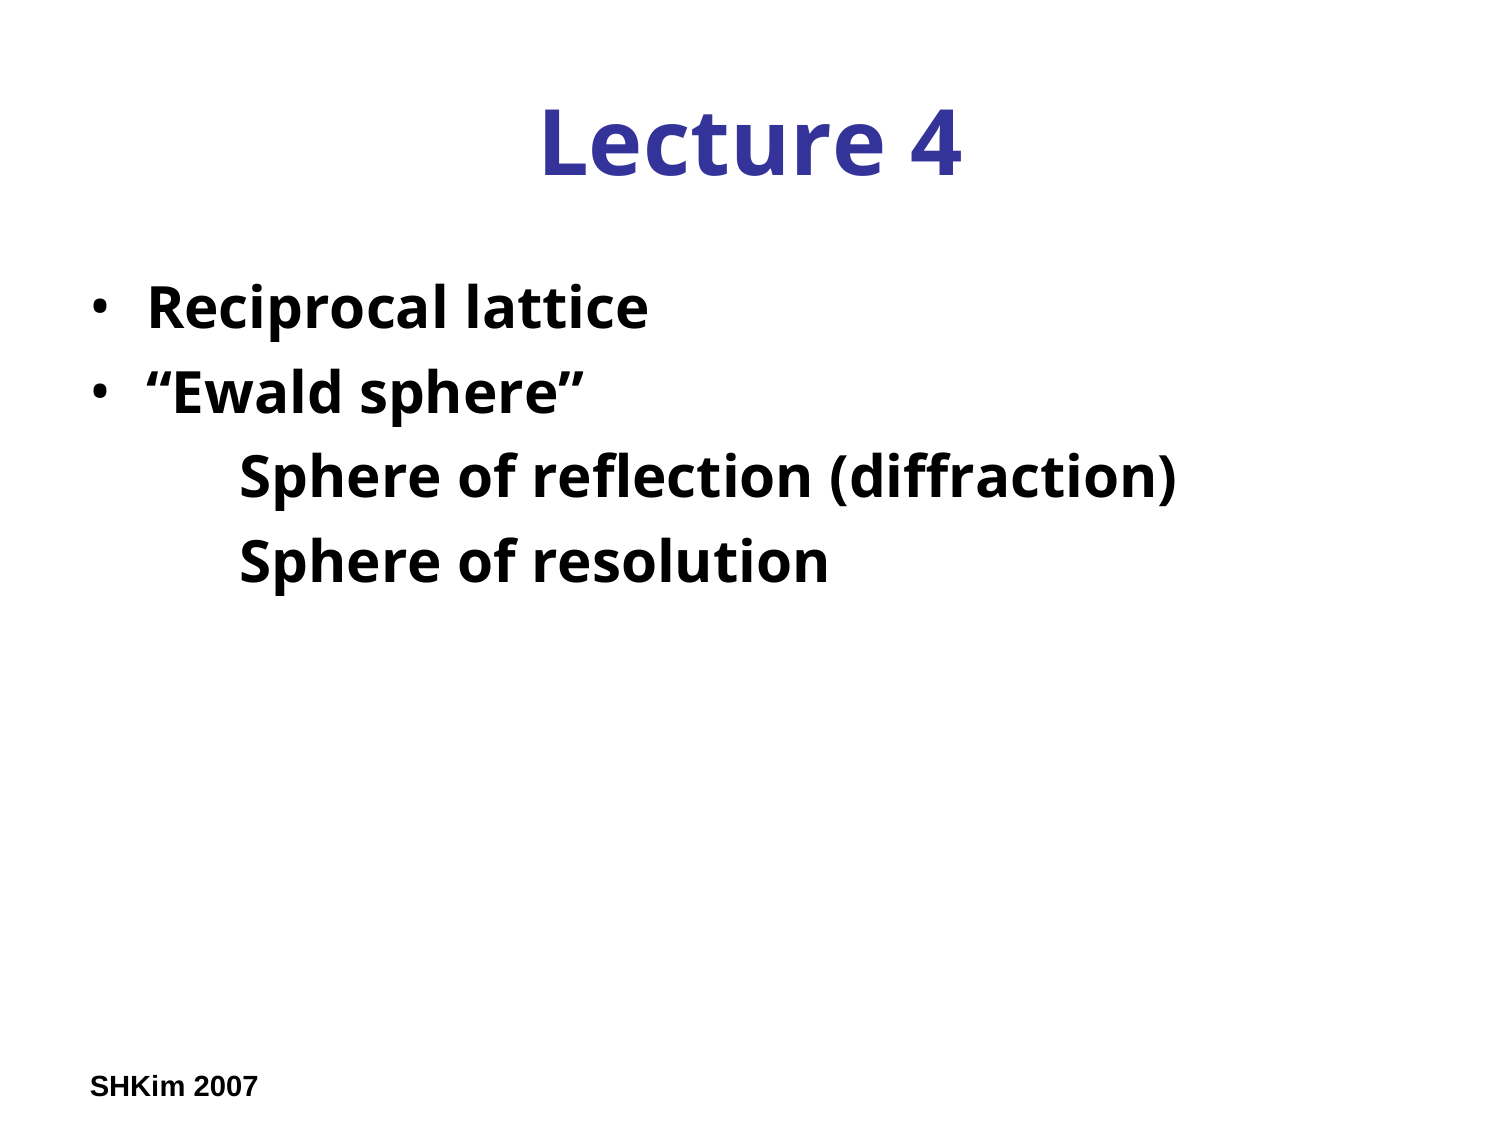

# Lecture 4
Reciprocal lattice
“Ewald sphere”
		Sphere of reflection (diffraction)
		Sphere of resolution